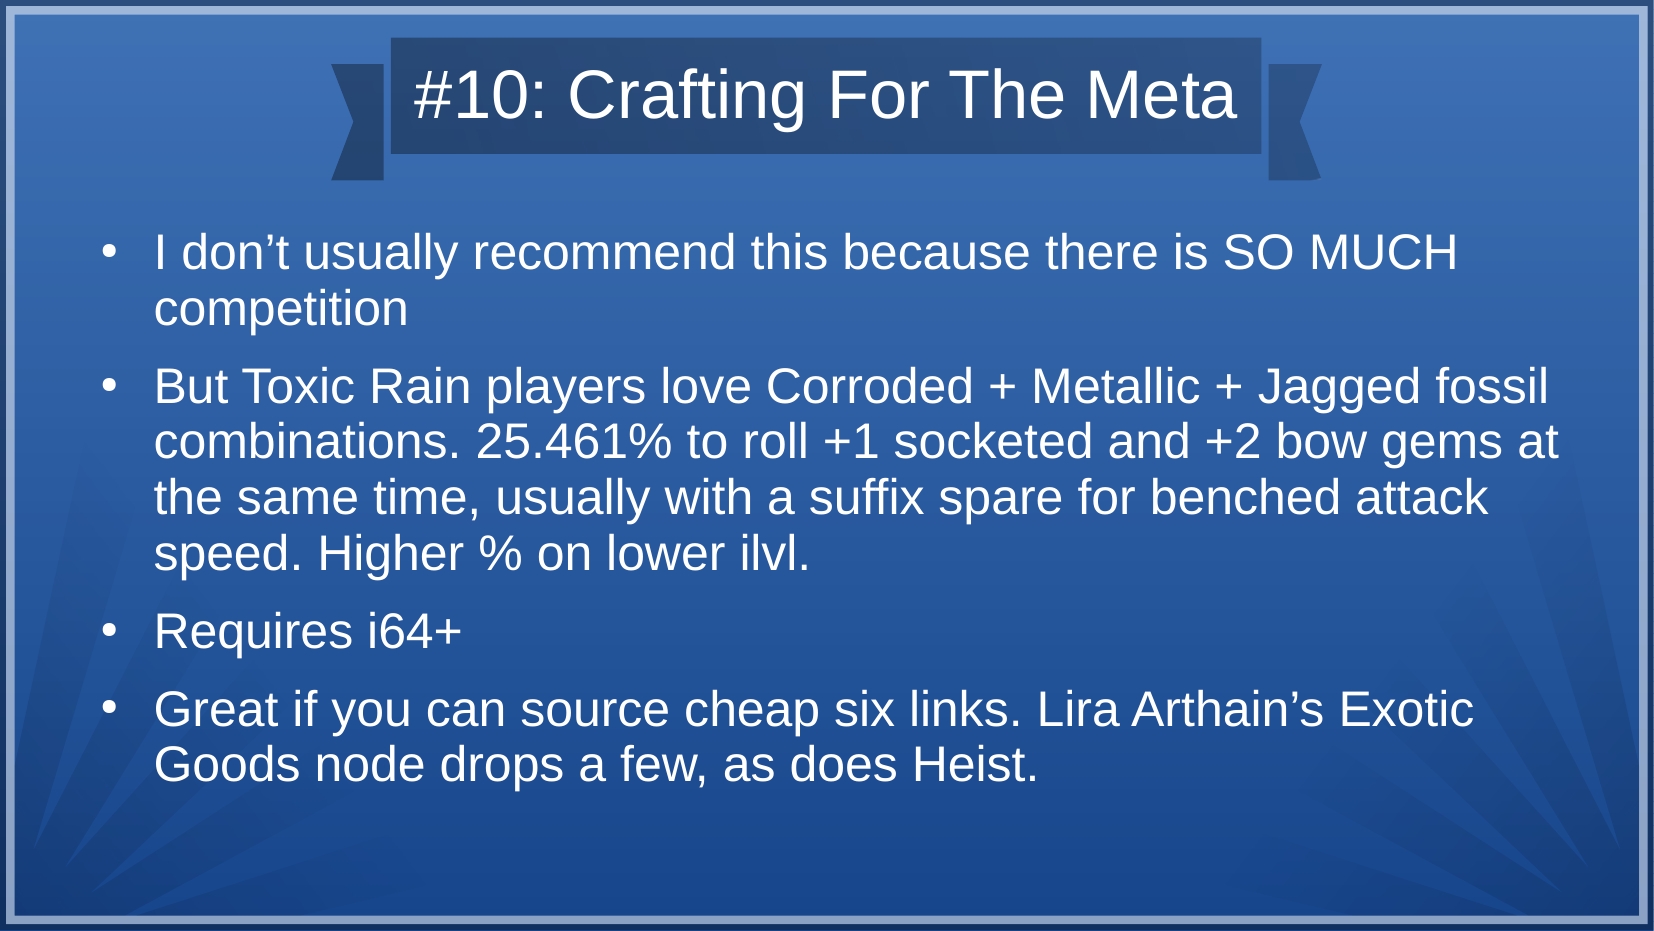

# #10: Crafting For The Meta
I don’t usually recommend this because there is SO MUCH competition
But Toxic Rain players love Corroded + Metallic + Jagged fossil combinations. 25.461% to roll +1 socketed and +2 bow gems at the same time, usually with a suffix spare for benched attack speed. Higher % on lower ilvl.
Requires i64+
Great if you can source cheap six links. Lira Arthain’s Exotic Goods node drops a few, as does Heist.